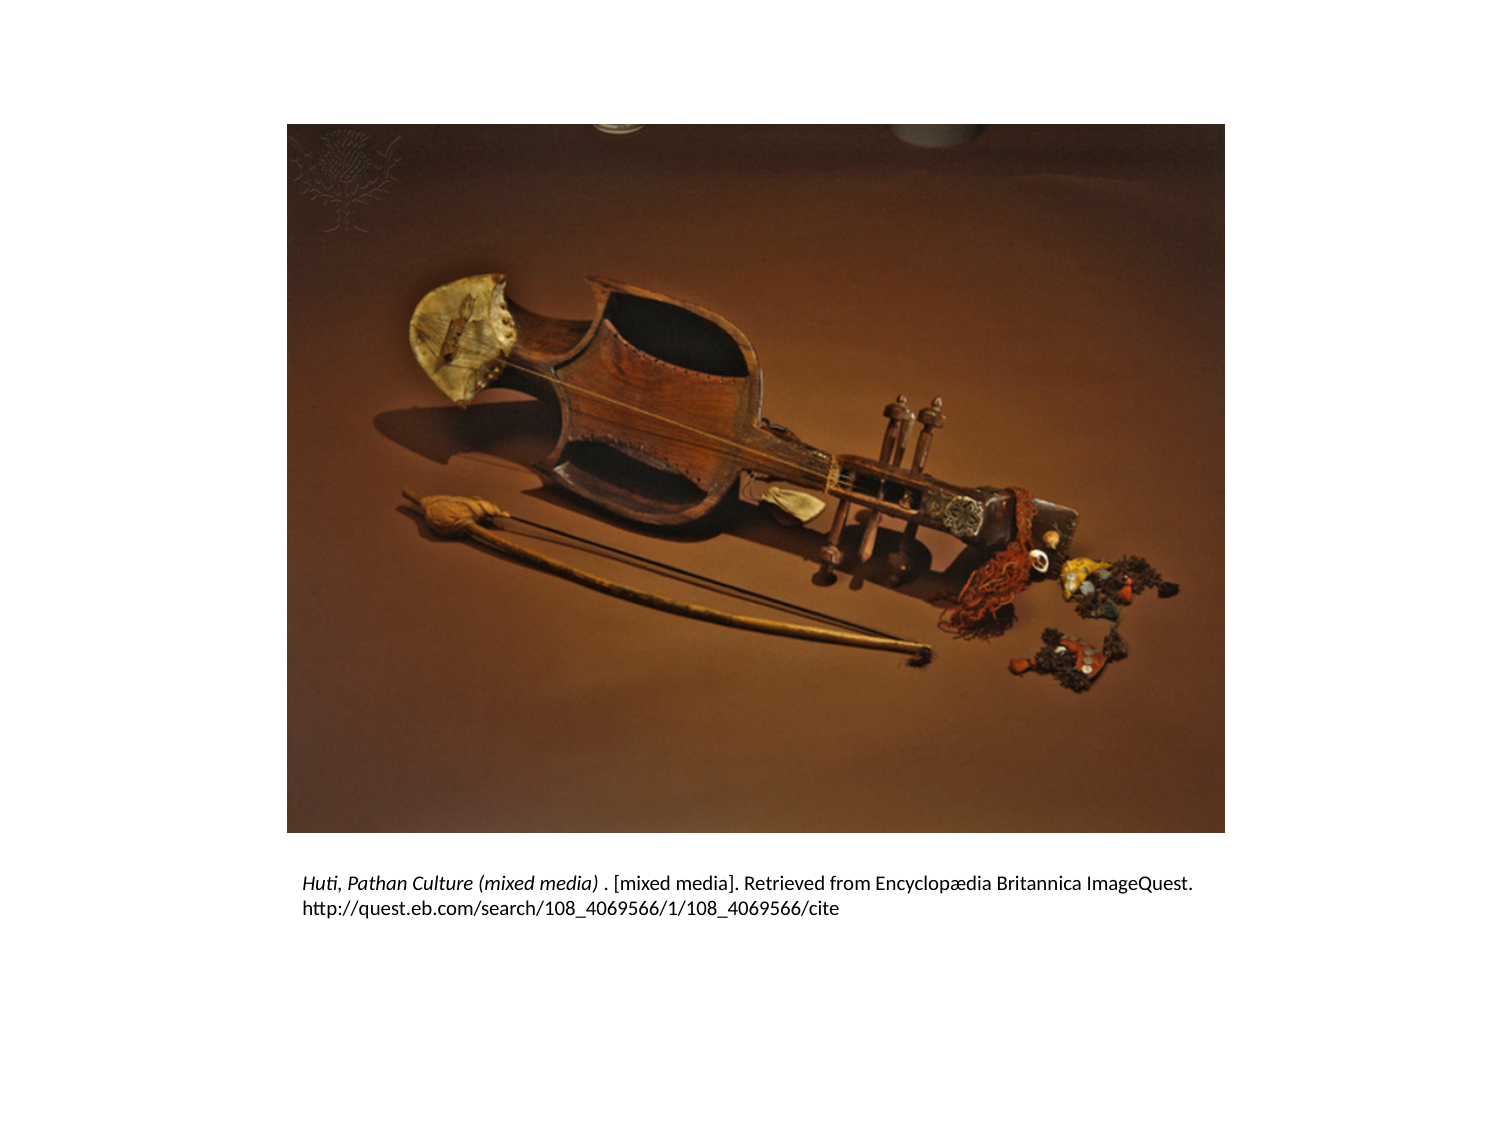

Huti, Pathan Culture (mixed media) . [mixed media]. Retrieved from Encyclopædia Britannica ImageQuest.
http://quest.eb.com/search/108_4069566/1/108_4069566/cite